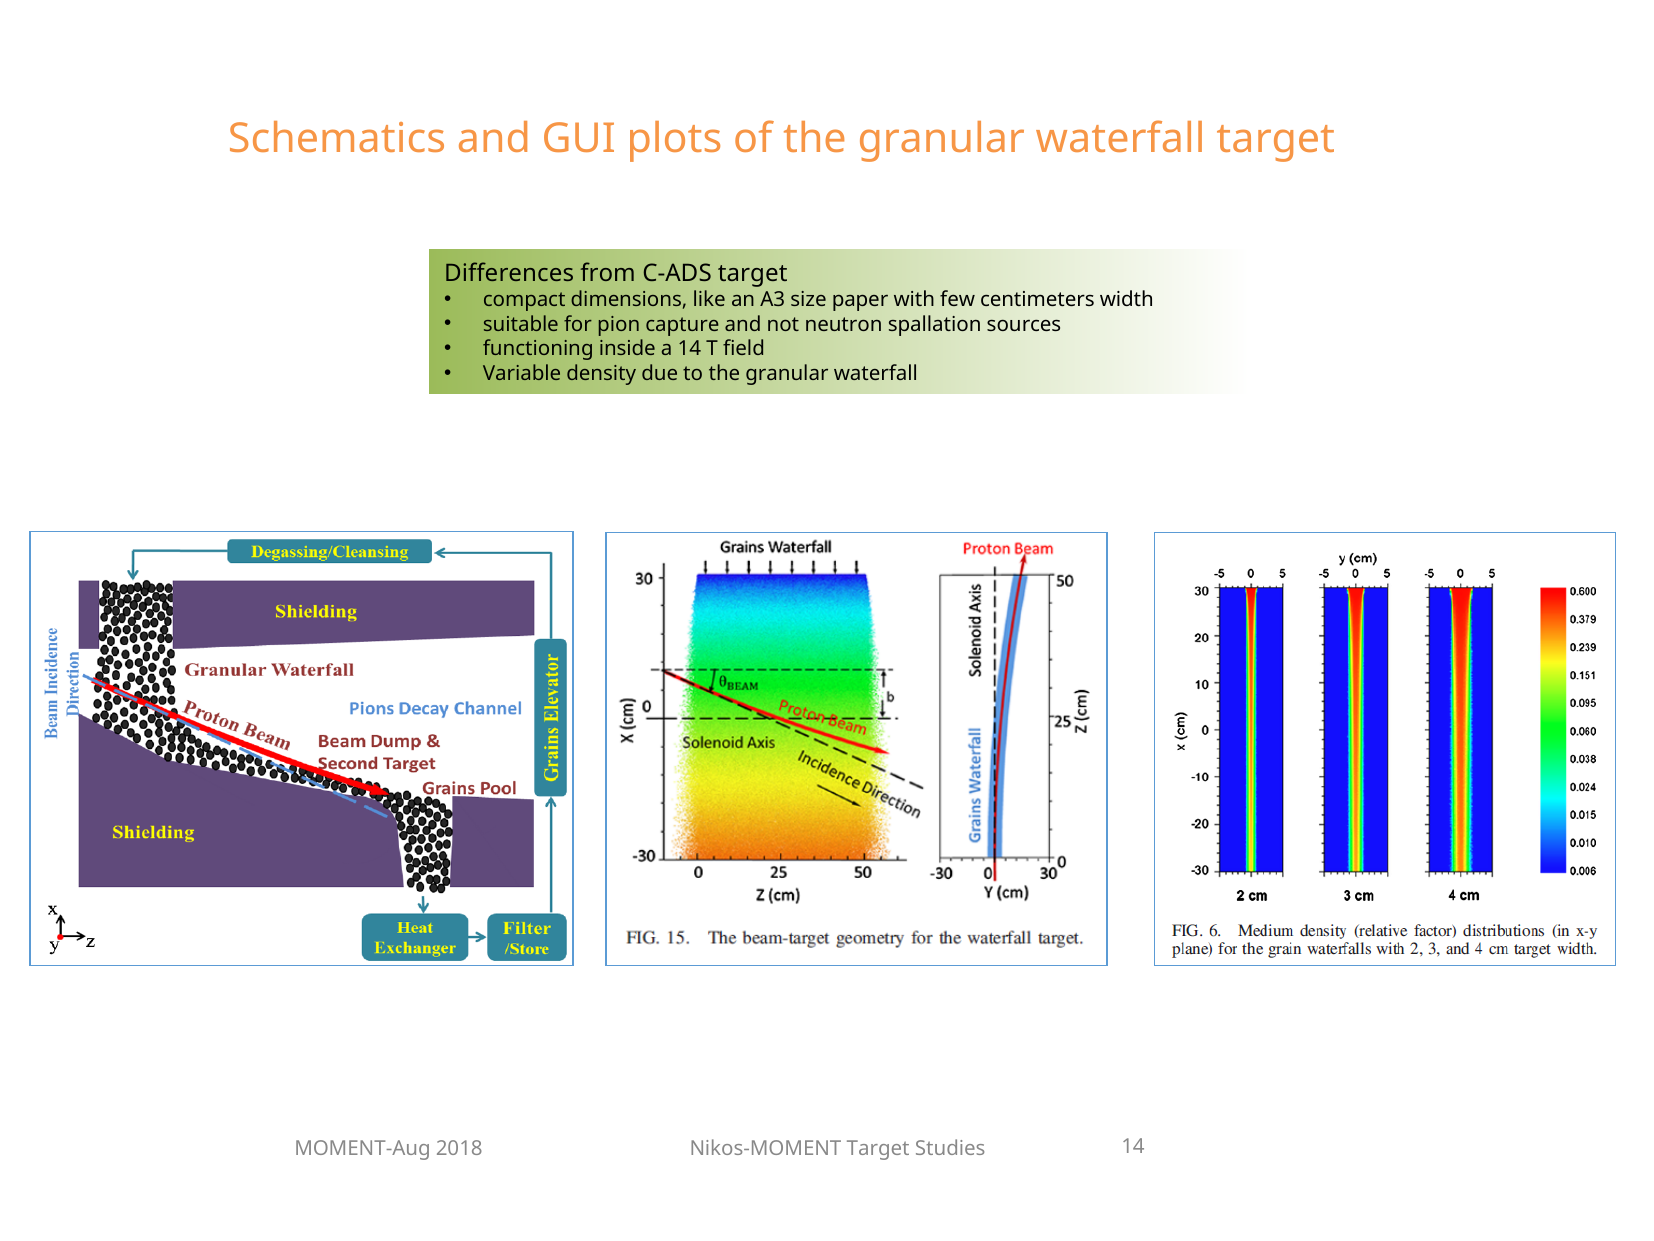

Schematics and GUI plots of the granular waterfall target
Differences from C-ADS target
compact dimensions, like an A3 size paper with few centimeters width
suitable for pion capture and not neutron spallation sources
functioning inside a 14 T field
Variable density due to the granular waterfall
MOMENT-Aug 2018
Nikos-MOMENT Target Studies